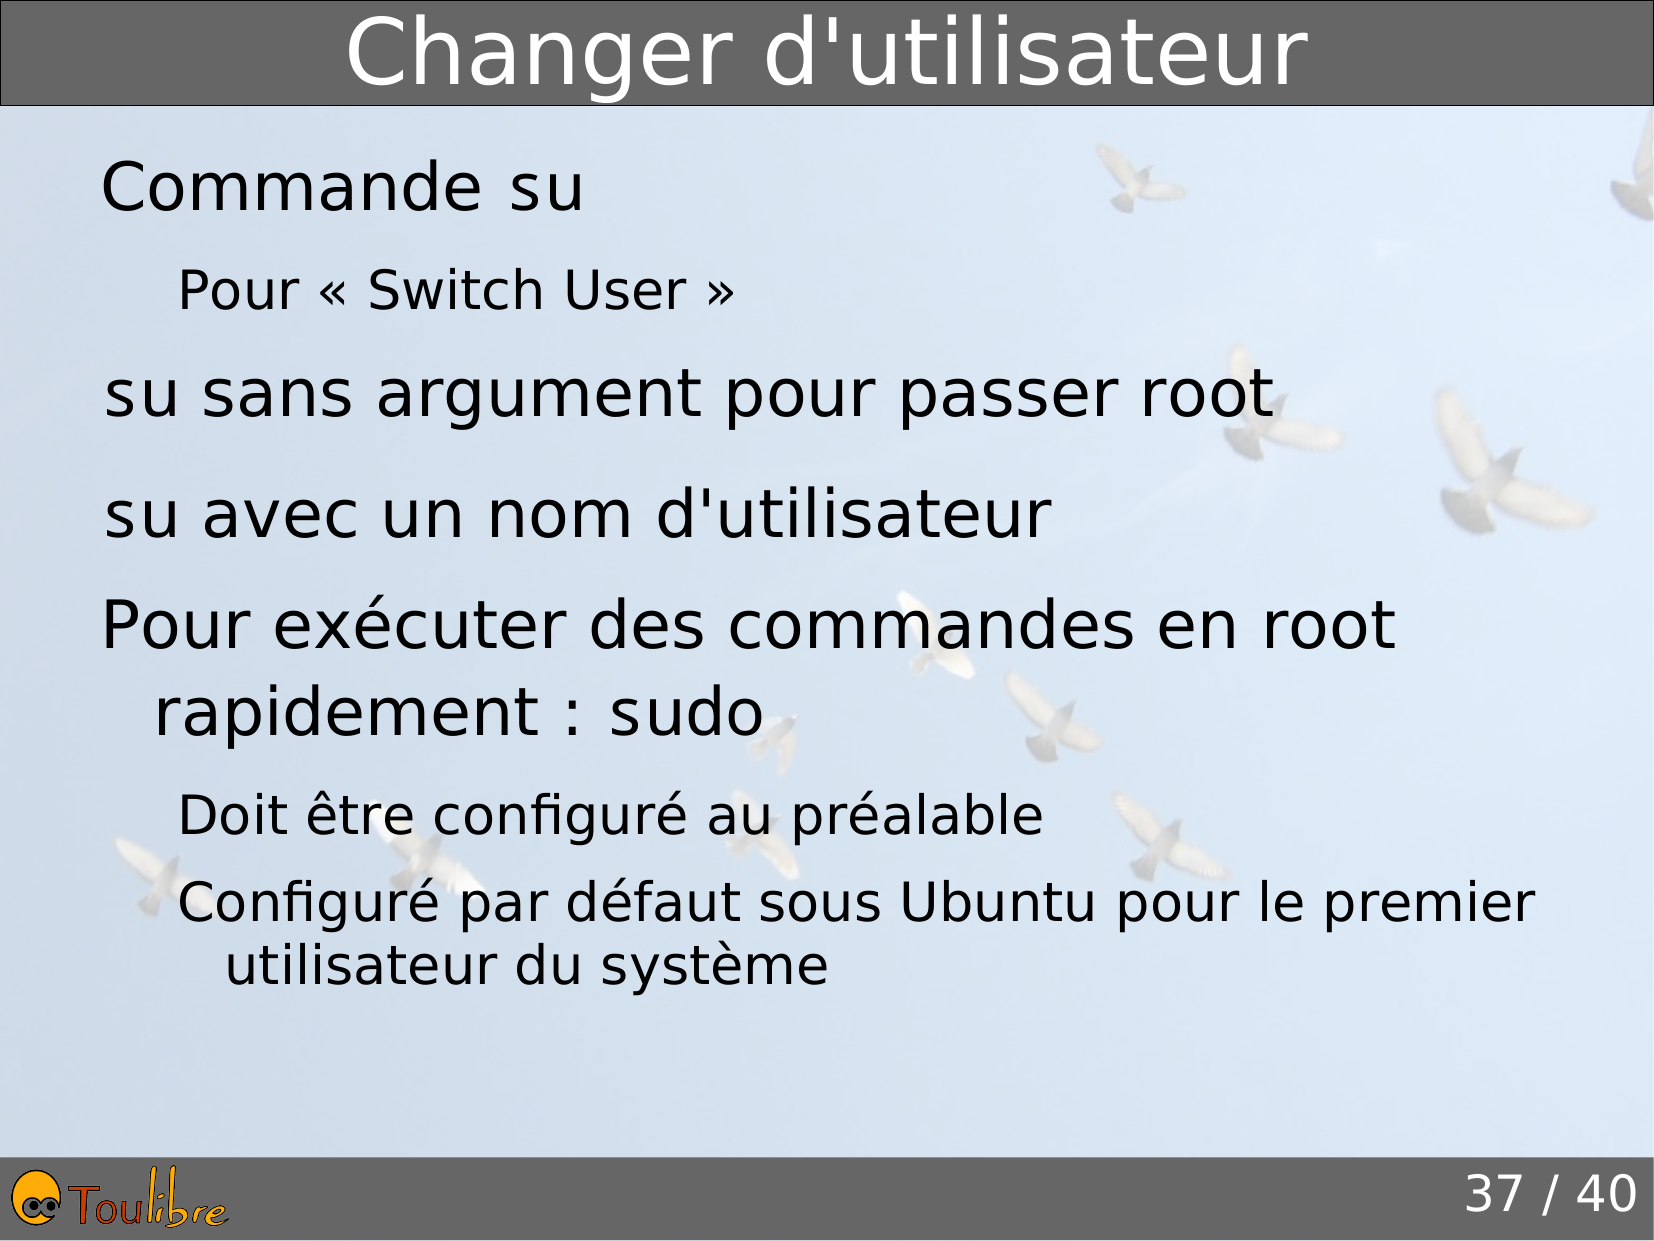

# Changer d'utilisateur
Commande su
Pour « Switch User »
su sans argument pour passer root
su avec un nom d'utilisateur
Pour exécuter des commandes en root rapidement : sudo
Doit être configuré au préalable
Configuré par défaut sous Ubuntu pour le premier utilisateur du système